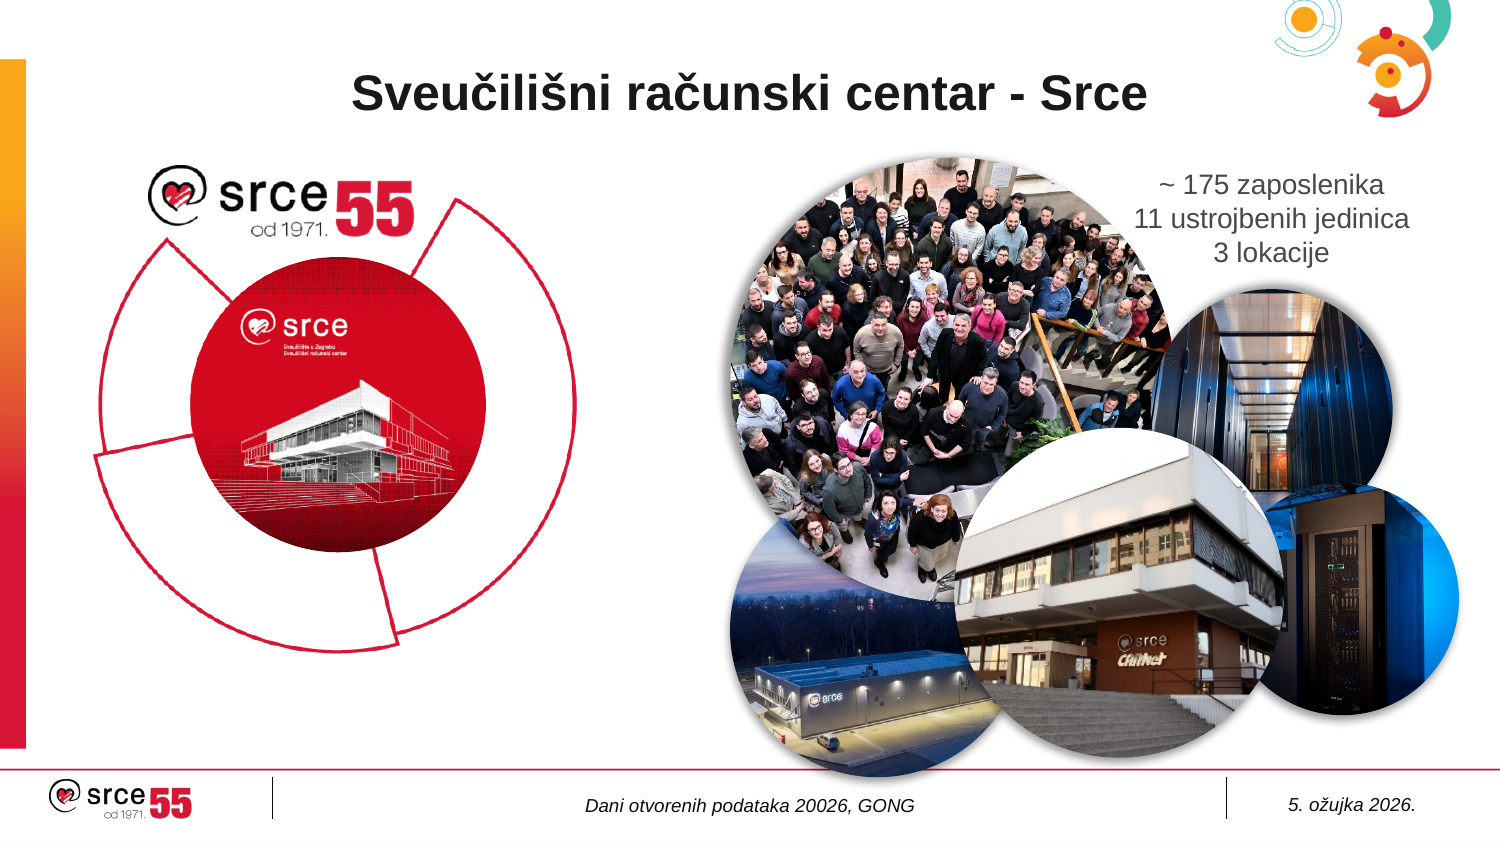

# Sveučilišni računski centar - Srce
~ 175 zaposlenika
11 ustrojbenih jedinica
3 lokacije
5. ožujka 2026.
Dani otvorenih podataka 20026, GONG